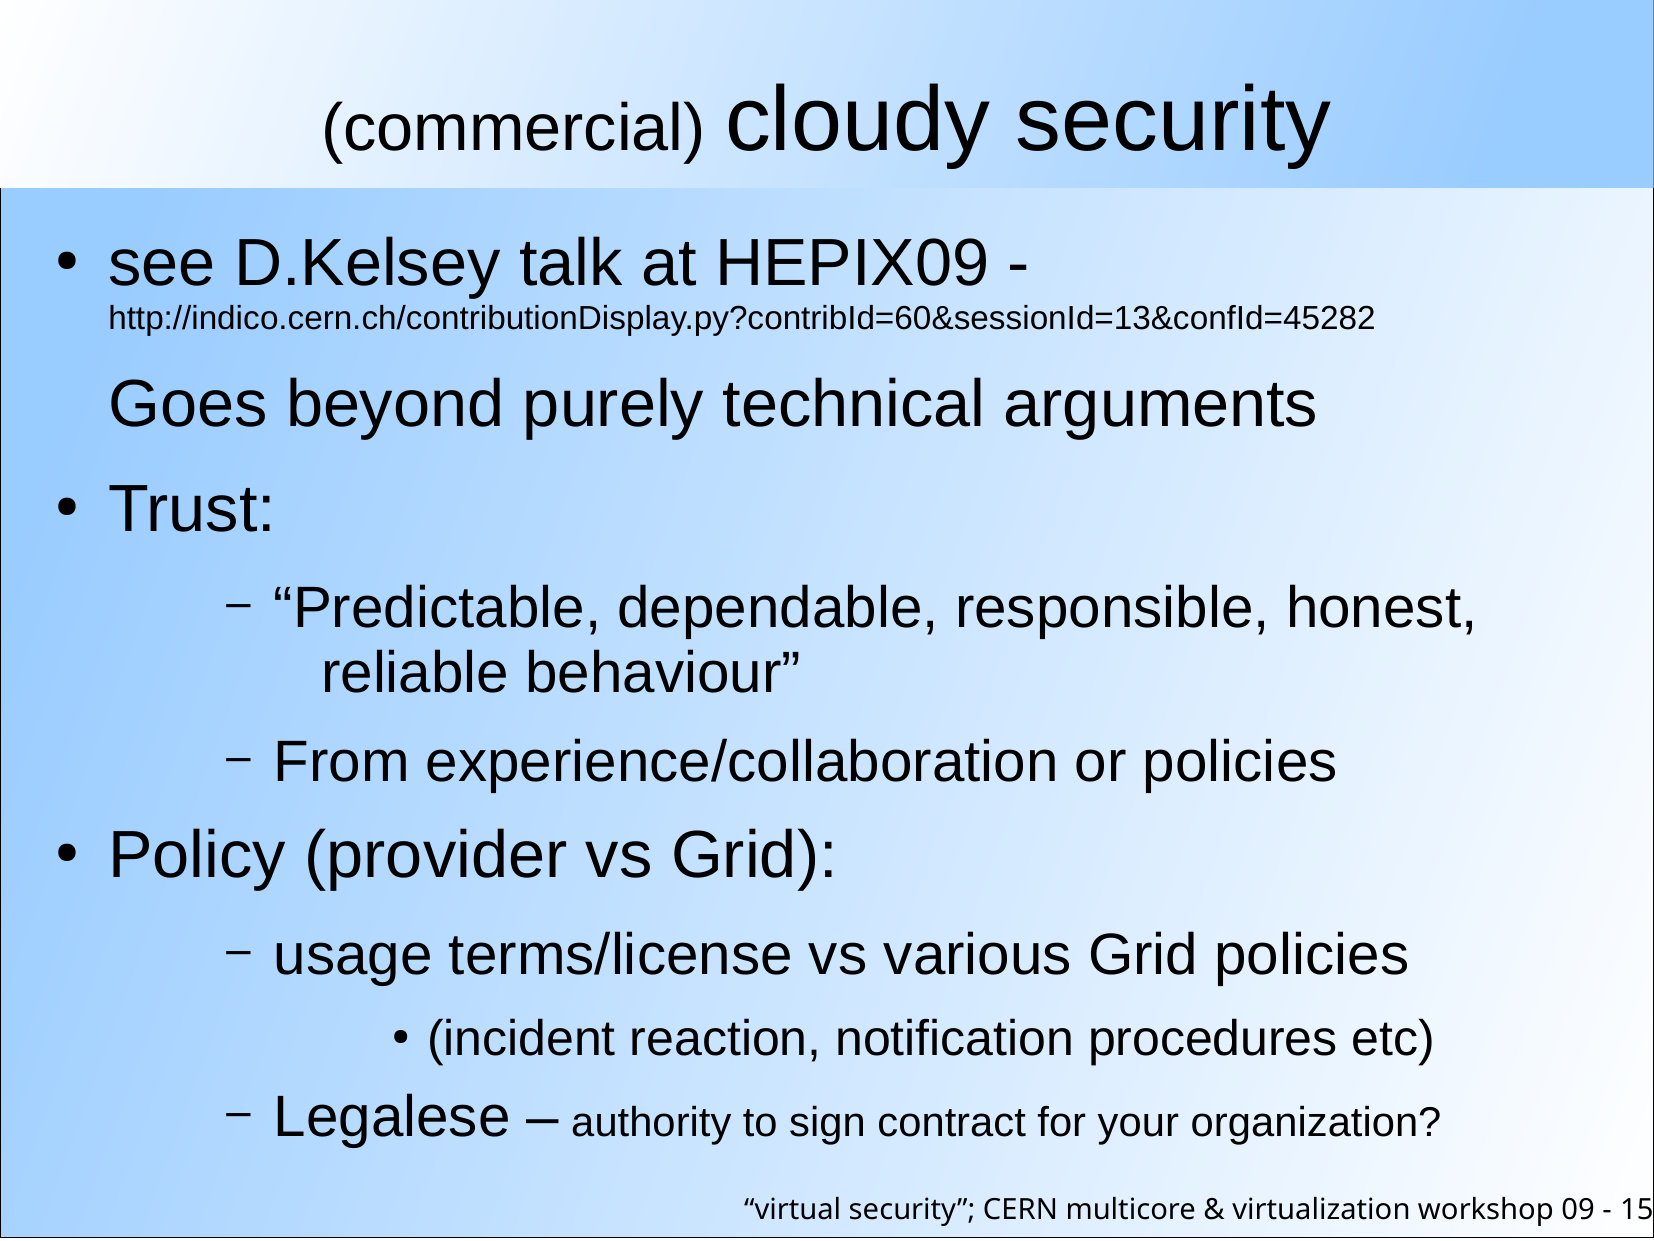

# (commercial) cloudy security
see D.Kelsey talk at HEPIX09 - http://indico.cern.ch/contributionDisplay.py?contribId=60&sessionId=13&confId=45282
Goes beyond purely technical arguments
Trust:
“Predictable, dependable, responsible, honest, reliable behaviour”
From experience/collaboration or policies
Policy (provider vs Grid):
usage terms/license vs various Grid policies
(incident reaction, notification procedures etc)
Legalese – authority to sign contract for your organization?
15